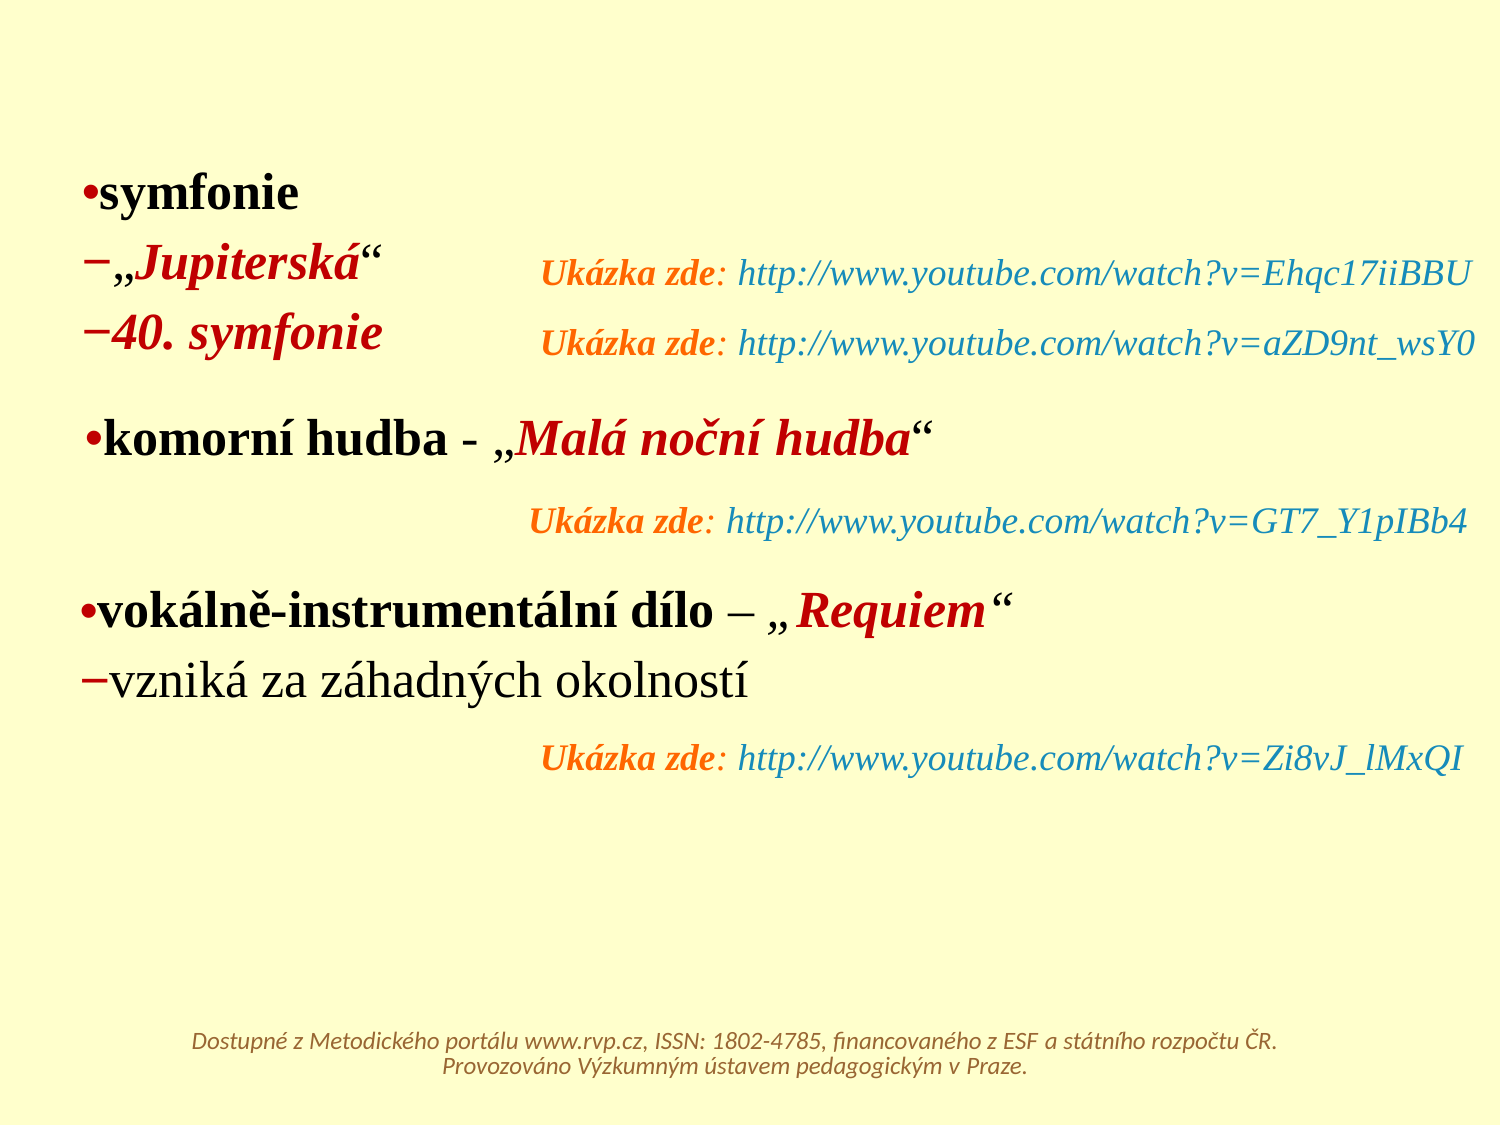

symfonie
„Jupiterská“
40. symfonie
Ukázka zde: http://www.youtube.com/watch?v=Ehqc17iiBBU
Ukázka zde: http://www.youtube.com/watch?v=aZD9nt_wsY0
komorní hudba - „Malá noční hudba“
Ukázka zde: http://www.youtube.com/watch?v=GT7_Y1pIBb4
vokálně-instrumentální dílo – „Requiem“
vzniká za záhadných okolností
Ukázka zde: http://www.youtube.com/watch?v=Zi8vJ_lMxQI
Dostupné z Metodického portálu www.rvp.cz, ISSN: 1802-4785, financovaného z ESF a státního rozpočtu ČR. Provozováno Výzkumným ústavem pedagogickým v Praze.